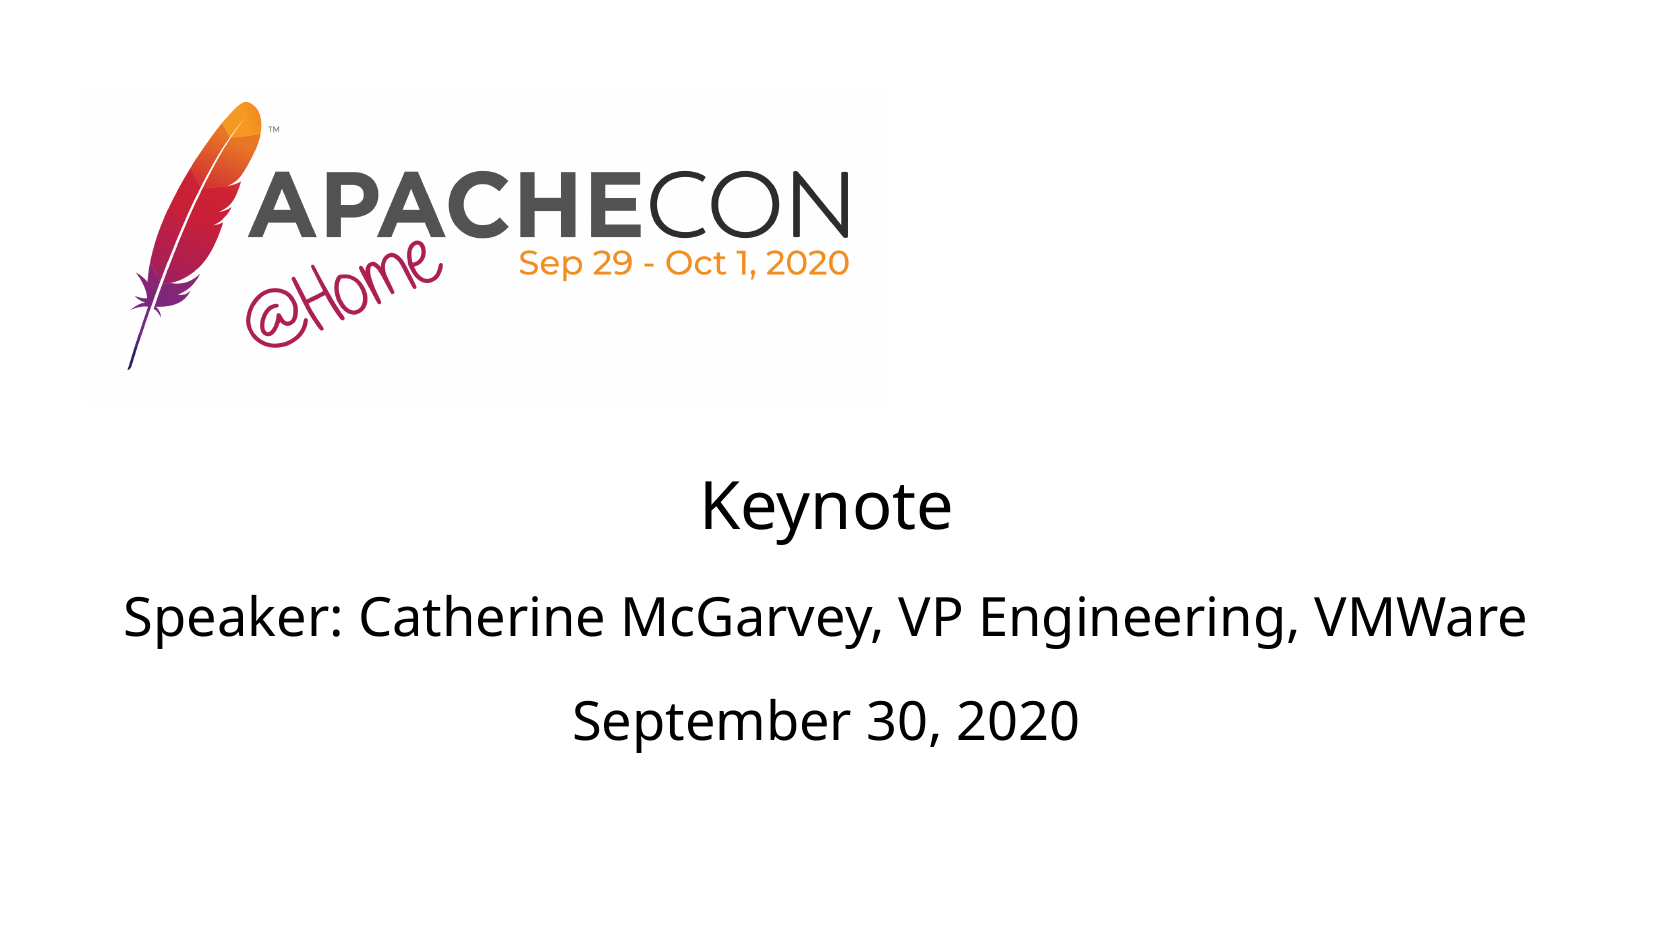

# Keynote
Speaker: Catherine McGarvey, VP Engineering, VMWare
September 30, 2020